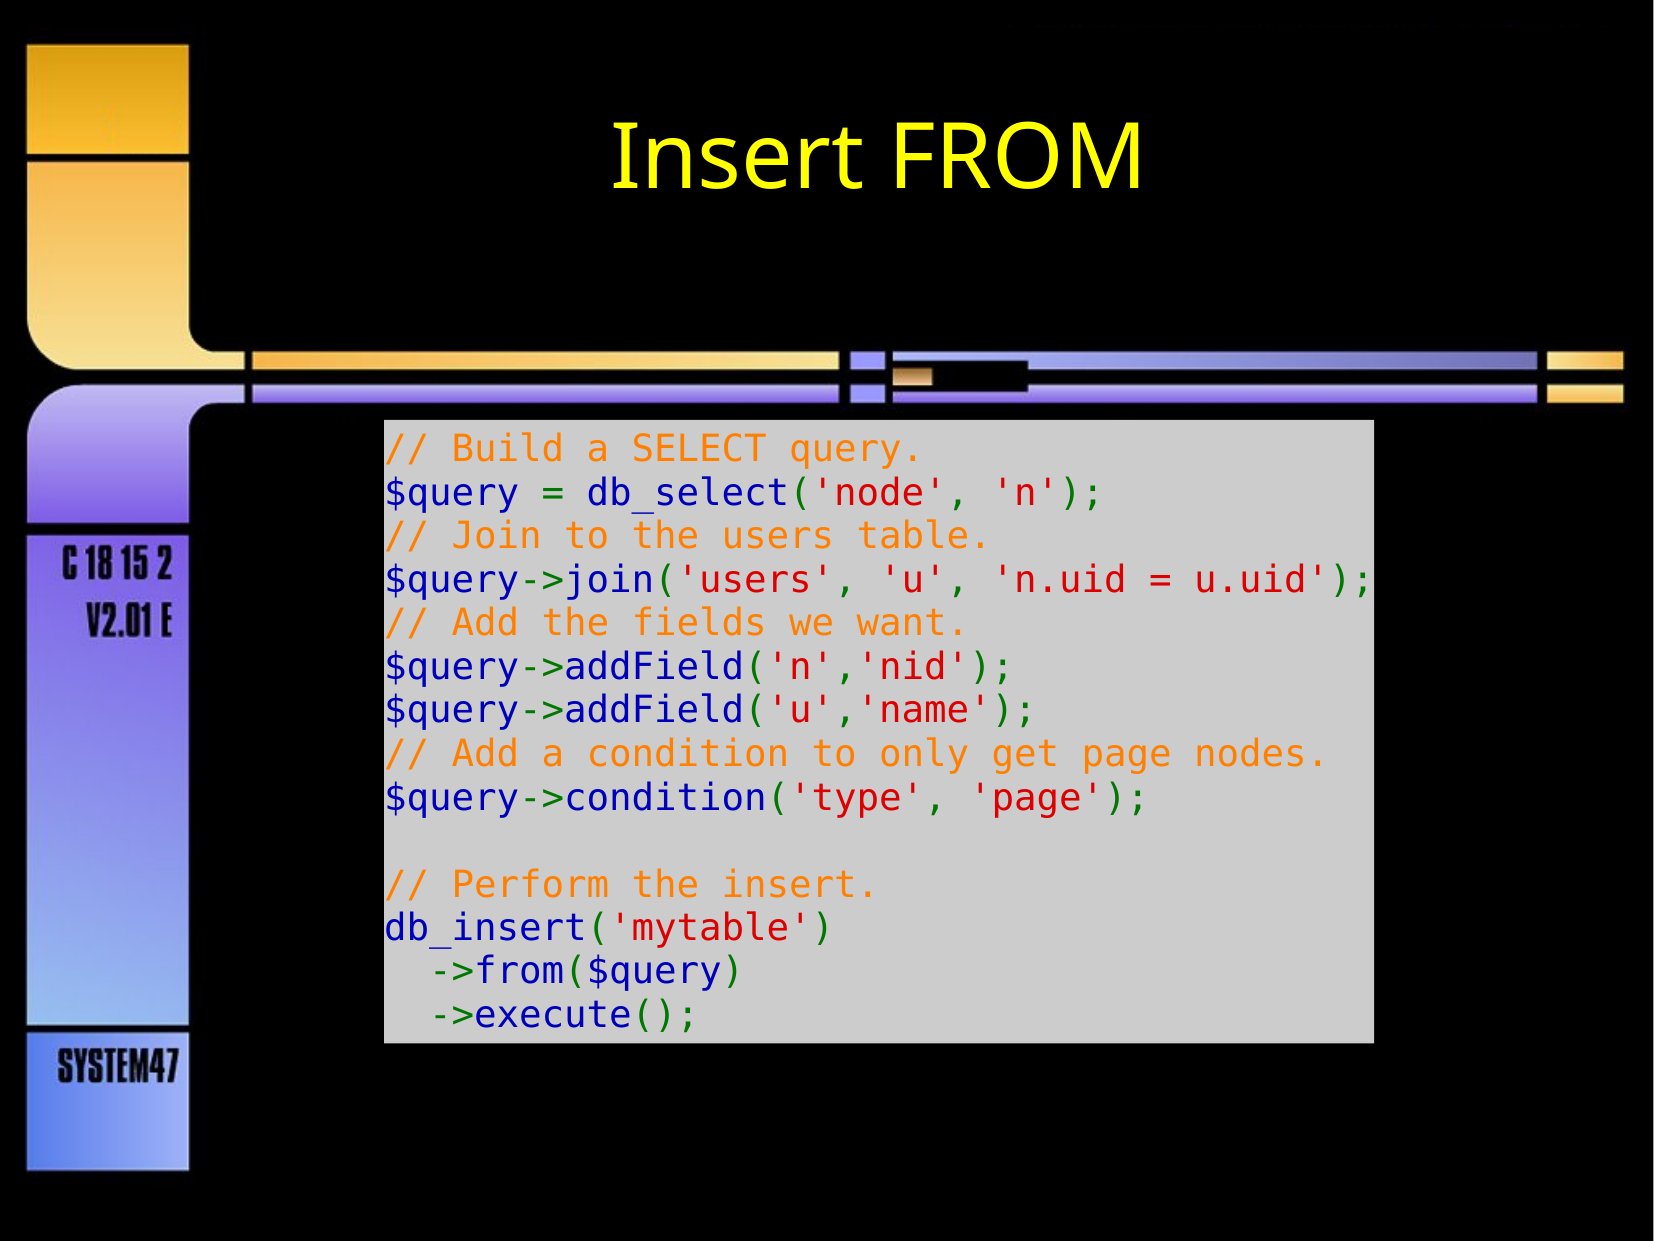

# Insert FROM
// Build a SELECT query.
$query = db_select('node', 'n');
// Join to the users table.
$query->join('users', 'u', 'n.uid = u.uid');
// Add the fields we want.
$query->addField('n','nid');
$query->addField('u','name');
// Add a condition to only get page nodes.
$query->condition('type', 'page');
// Perform the insert.
db_insert('mytable')
  ->from($query)
  ->execute();